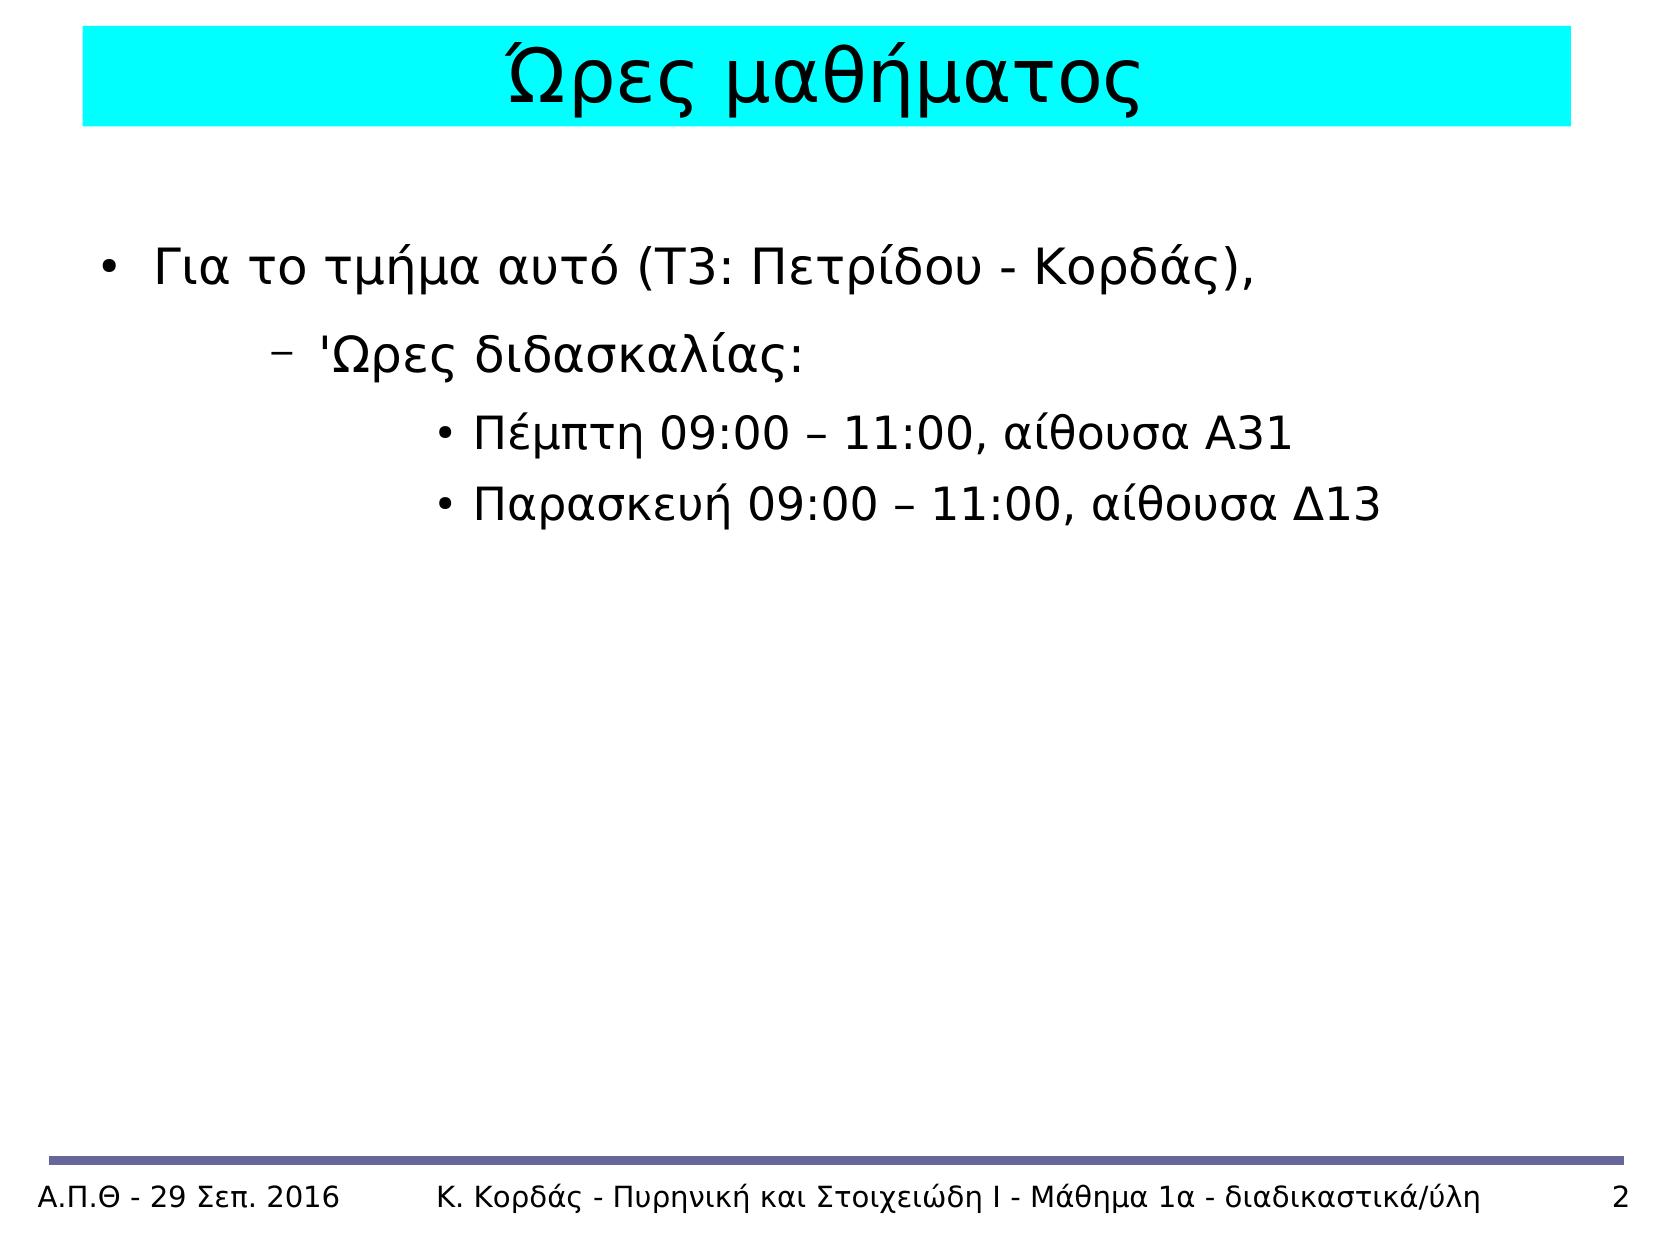

# Ώρες μαθήματος
Για το τμήμα αυτό (Τ3: Πετρίδου - Κορδάς),
'Ωρες διδασκαλίας:
Πέμπτη 09:00 – 11:00, αίθουσα Α31
Παρασκευή 09:00 – 11:00, αίθουσα Δ13
Α.Π.Θ - 29 Σεπ. 2016
Κ. Κορδάς - Πυρηνική και Στοιχειώδη Ι - Μάθημα 1α - διαδικαστικά/ύλη
2